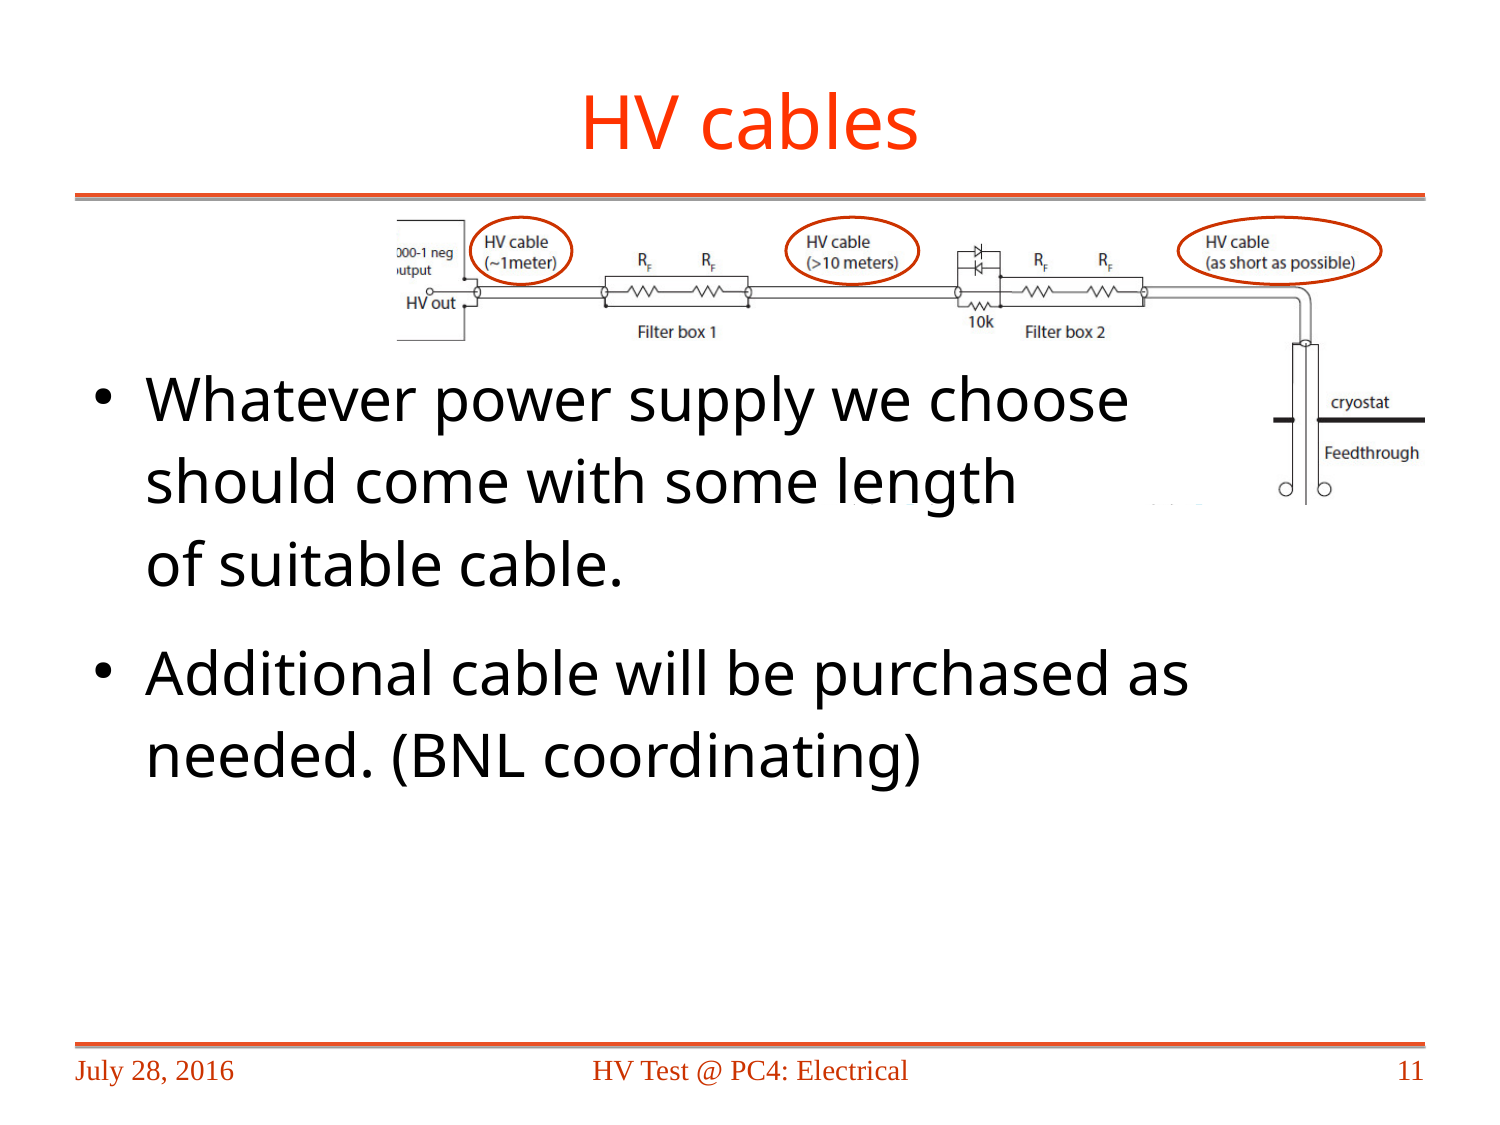

# HV cables
Whatever power supply we choose
should come with some length
of suitable cable.
Additional cable will be purchased as needed. (BNL coordinating)
July 28, 2016
HV Test @ PC4: Electrical
11